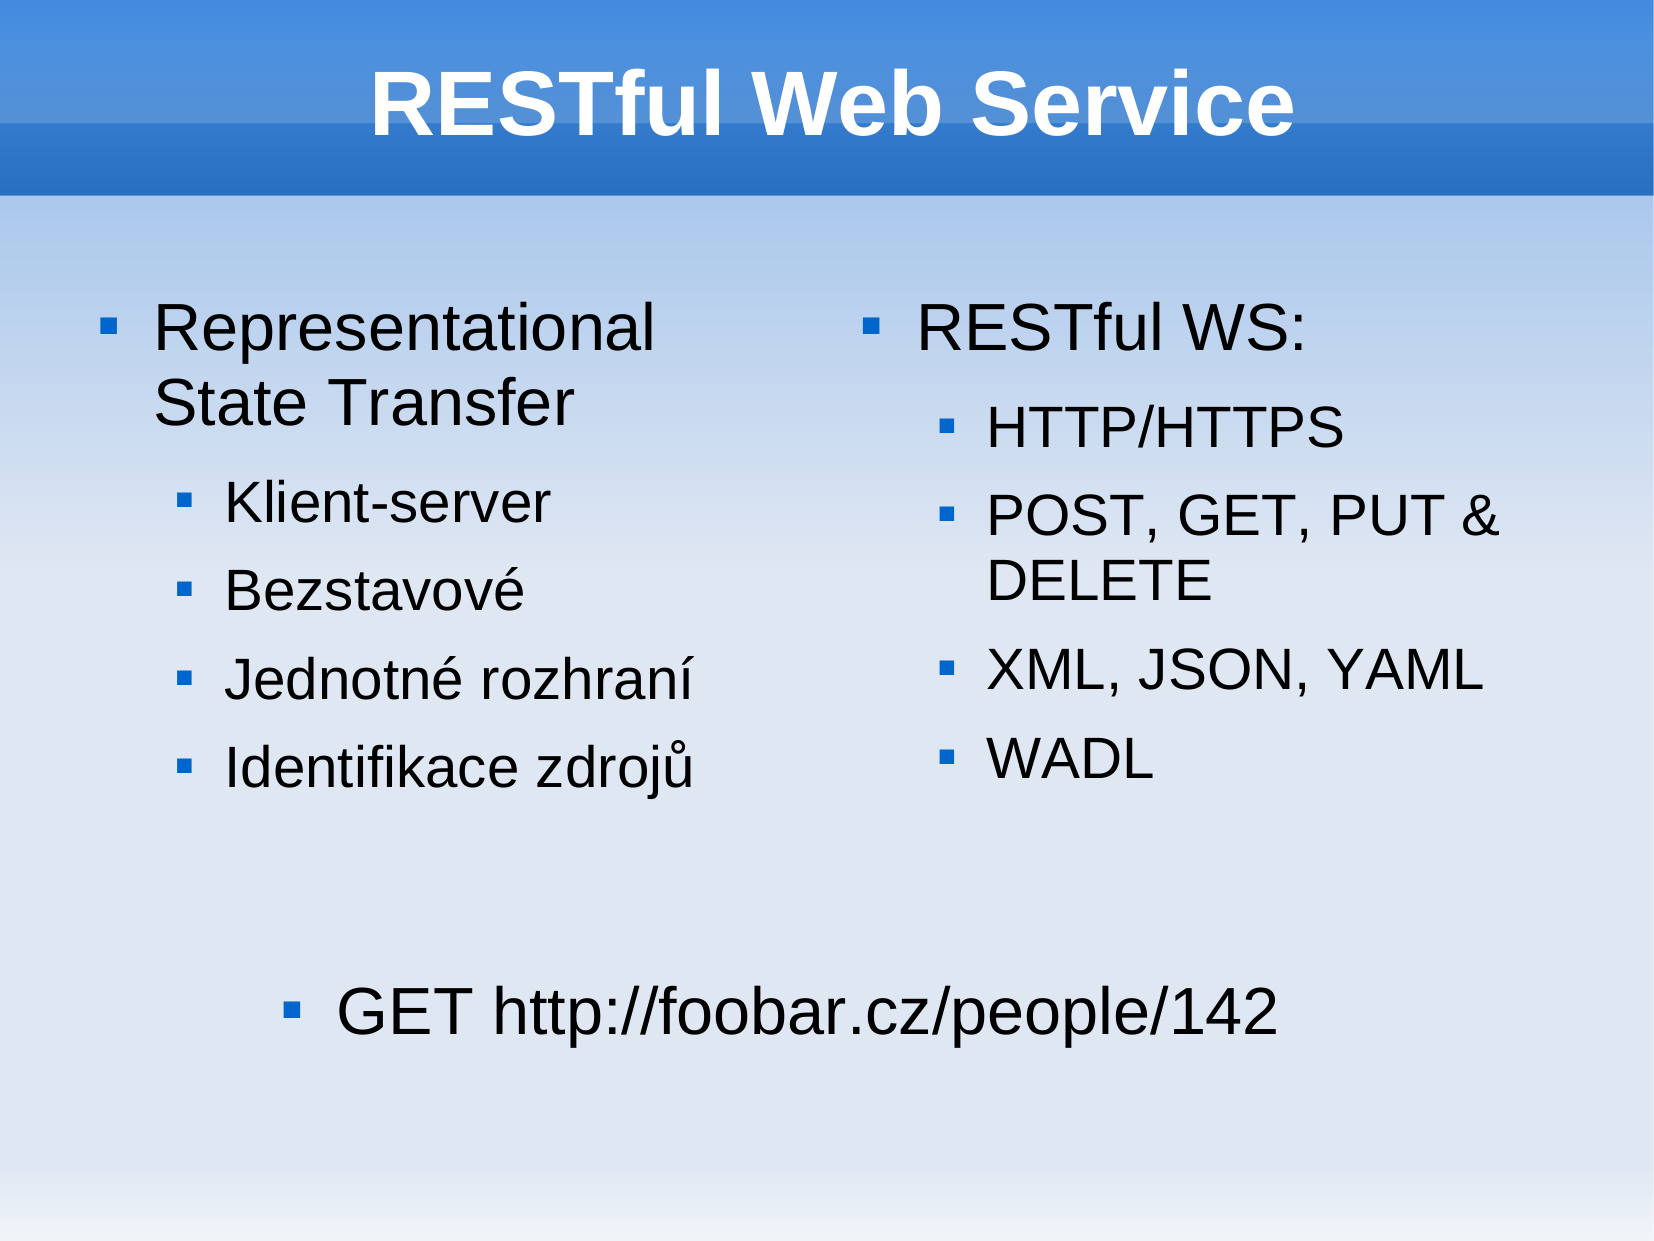

# RESTful Web Service
Representational State Transfer
Klient-server
Bezstavové
Jednotné rozhraní
Identifikace zdrojů
RESTful WS:
HTTP/HTTPS
POST, GET, PUT & DELETE
XML, JSON, YAML
WADL
GET http://foobar.cz/people/142